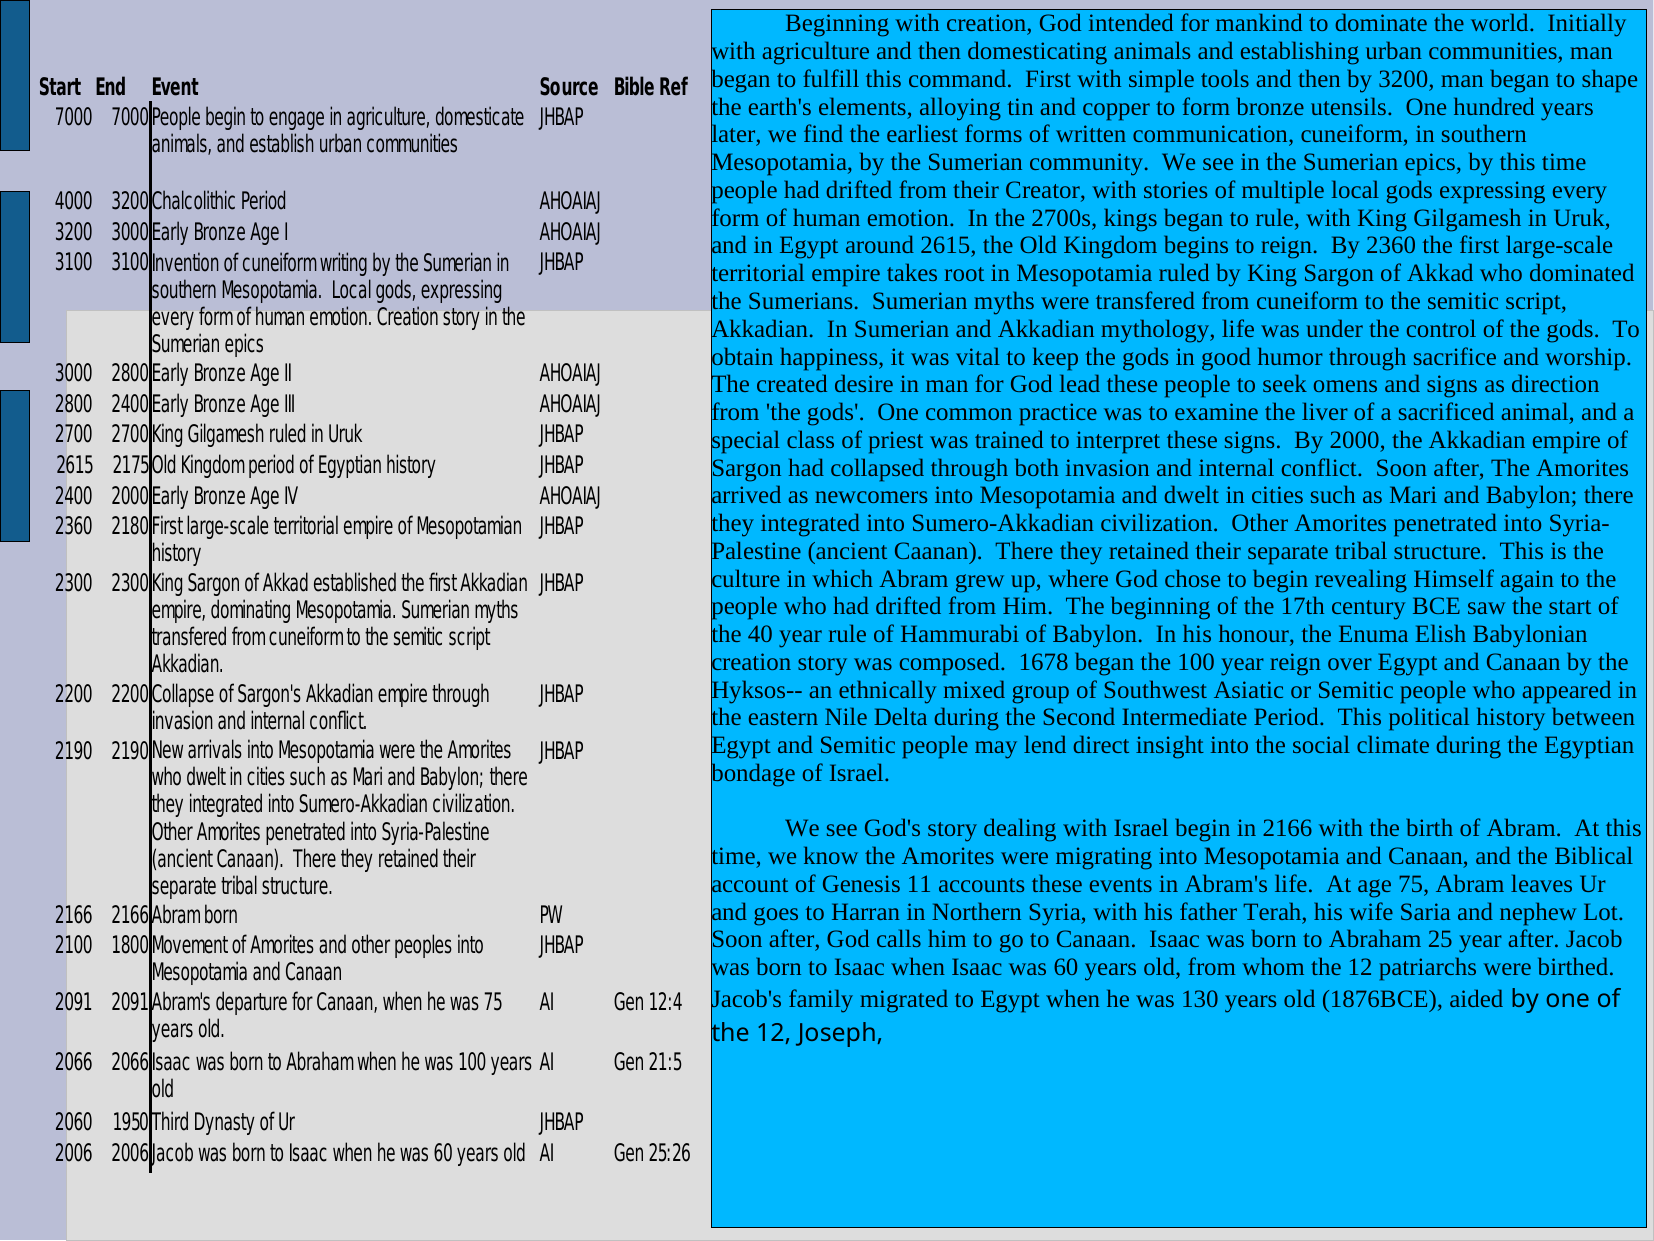

Beginning with creation, God intended for mankind to dominate the world. Initially with agriculture and then domesticating animals and establishing urban communities, man began to fulfill this command. First with simple tools and then by 3200, man began to shape the earth's elements, alloying tin and copper to form bronze utensils. One hundred years later, we find the earliest forms of written communication, cuneiform, in southern Mesopotamia, by the Sumerian community. We see in the Sumerian epics, by this time people had drifted from their Creator, with stories of multiple local gods expressing every form of human emotion. In the 2700s, kings began to rule, with King Gilgamesh in Uruk, and in Egypt around 2615, the Old Kingdom begins to reign. By 2360 the first large-scale territorial empire takes root in Mesopotamia ruled by King Sargon of Akkad who dominated the Sumerians. Sumerian myths were transfered from cuneiform to the semitic script, Akkadian. In Sumerian and Akkadian mythology, life was under the control of the gods. To obtain happiness, it was vital to keep the gods in good humor through sacrifice and worship. The created desire in man for God lead these people to seek omens and signs as direction from 'the gods'. One common practice was to examine the liver of a sacrificed animal, and a special class of priest was trained to interpret these signs. By 2000, the Akkadian empire of Sargon had collapsed through both invasion and internal conflict. Soon after, The Amorites arrived as newcomers into Mesopotamia and dwelt in cities such as Mari and Babylon; there they integrated into Sumero-Akkadian civilization. Other Amorites penetrated into Syria-Palestine (ancient Caanan). There they retained their separate tribal structure. This is the culture in which Abram grew up, where God chose to begin revealing Himself again to the people who had drifted from Him. The beginning of the 17th century BCE saw the start of the 40 year rule of Hammurabi of Babylon. In his honour, the Enuma Elish Babylonian creation story was composed. 1678 began the 100 year reign over Egypt and Canaan by the Hyksos-- an ethnically mixed group of Southwest Asiatic or Semitic people who appeared in the eastern Nile Delta during the Second Intermediate Period. This political history between Egypt and Semitic people may lend direct insight into the social climate during the Egyptian bondage of Israel.
	We see God's story dealing with Israel begin in 2166 with the birth of Abram. At this time, we know the Amorites were migrating into Mesopotamia and Canaan, and the Biblical account of Genesis 11 accounts these events in Abram's life. At age 75, Abram leaves Ur and goes to Harran in Northern Syria, with his father Terah, his wife Saria and nephew Lot. Soon after, God calls him to go to Canaan. Isaac was born to Abraham 25 year after. Jacob was born to Isaac when Isaac was 60 years old, from whom the 12 patriarchs were birthed. Jacob's family migrated to Egypt when he was 130 years old (1876BCE), aided by one of the 12, Joseph,